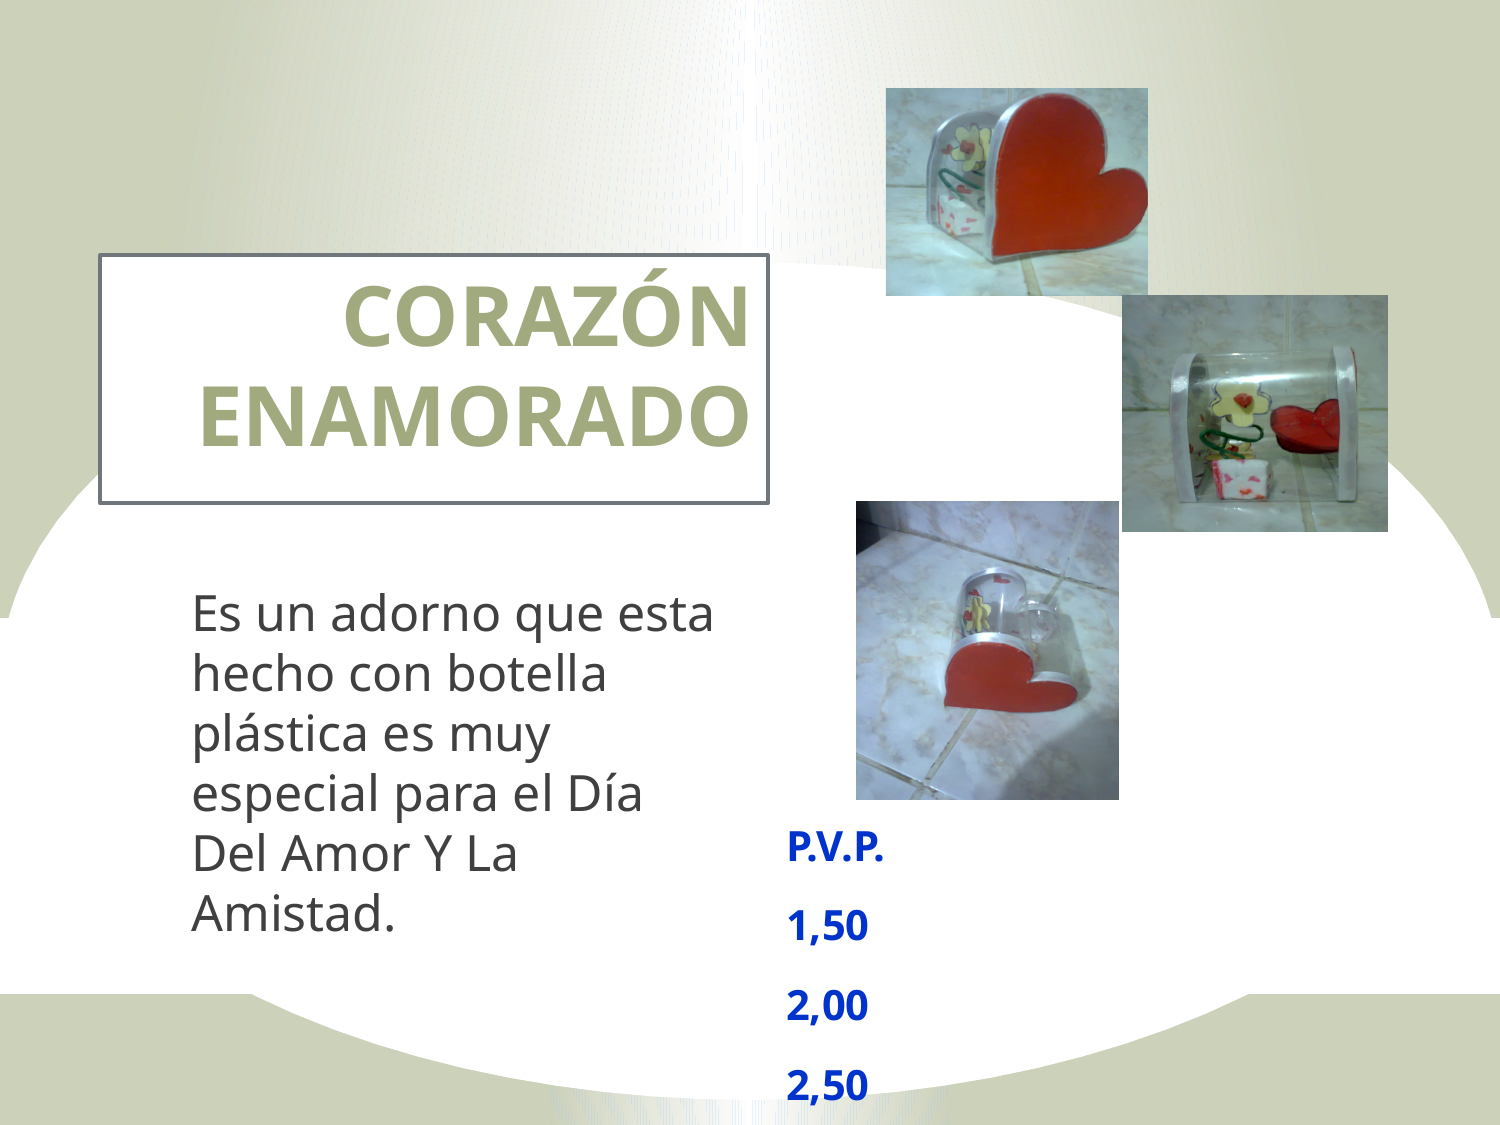

P.V.P.
1,50
2,00
2,50
# CORAZÓN ENAMORADO
Es un adorno que esta hecho con botella plástica es muy especial para el Día Del Amor Y La Amistad.